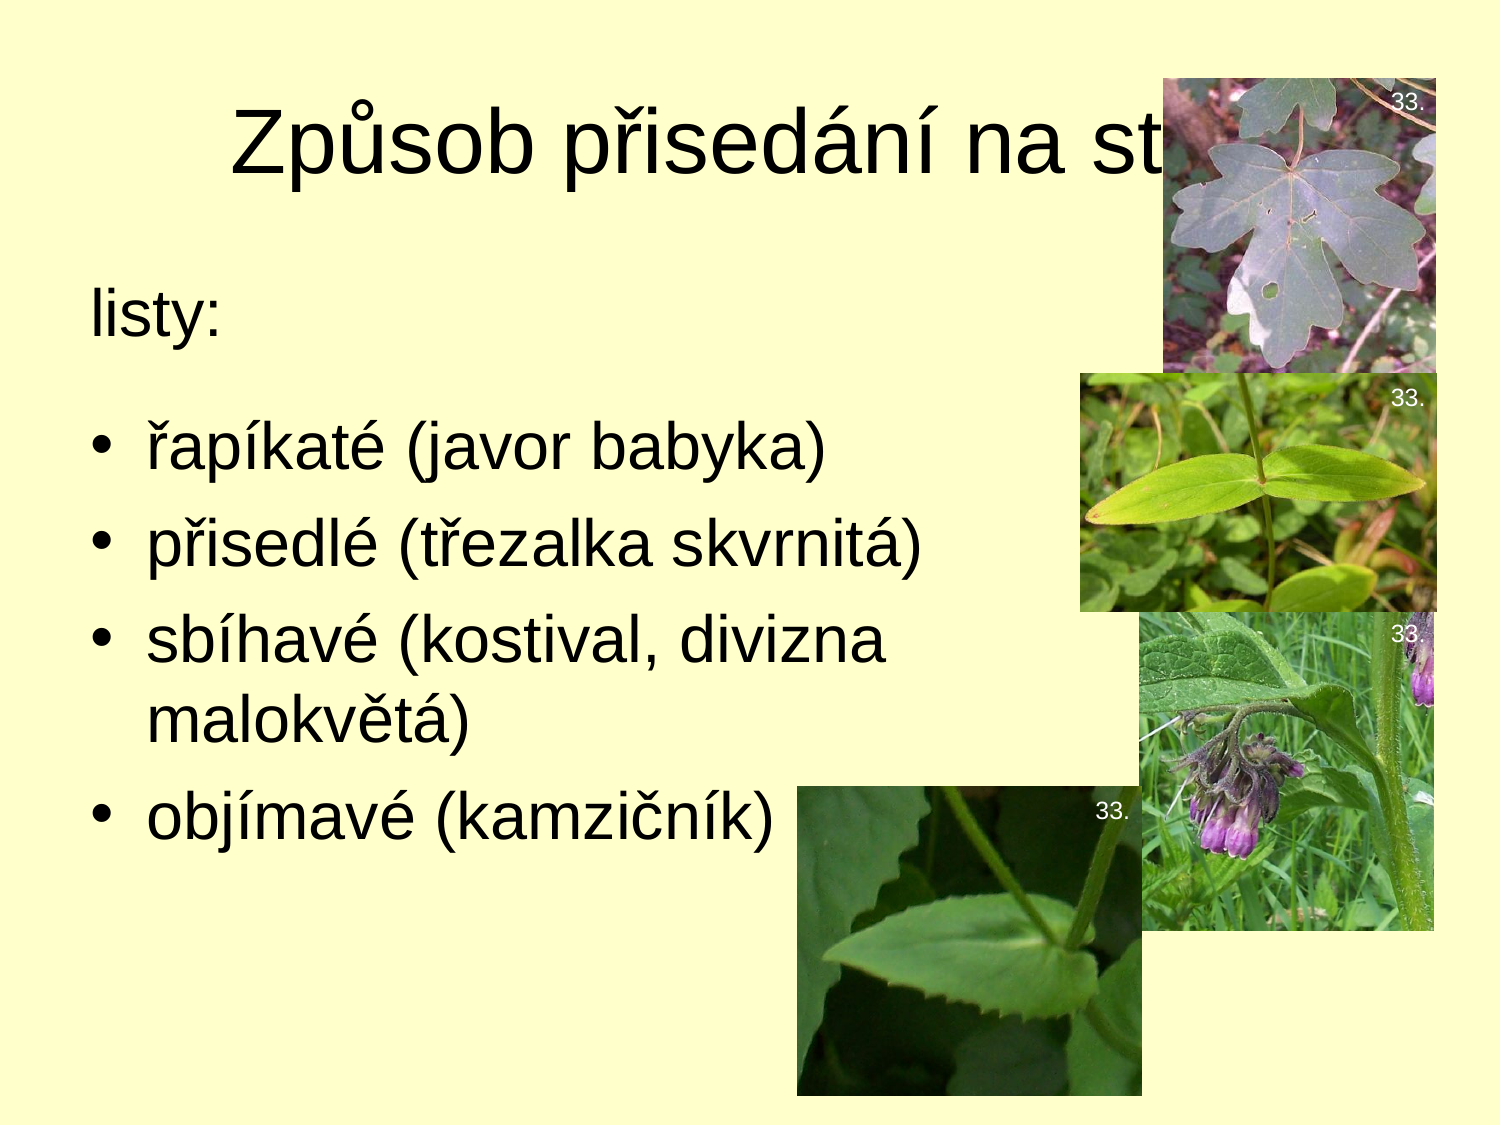

# Způsob přisedání na stonek
33.
listy:
řapíkaté (javor babyka)
přisedlé (třezalka skvrnitá)
sbíhavé (kostival, divizna malokvětá)
objímavé (kamzičník)
33.
33.
33.